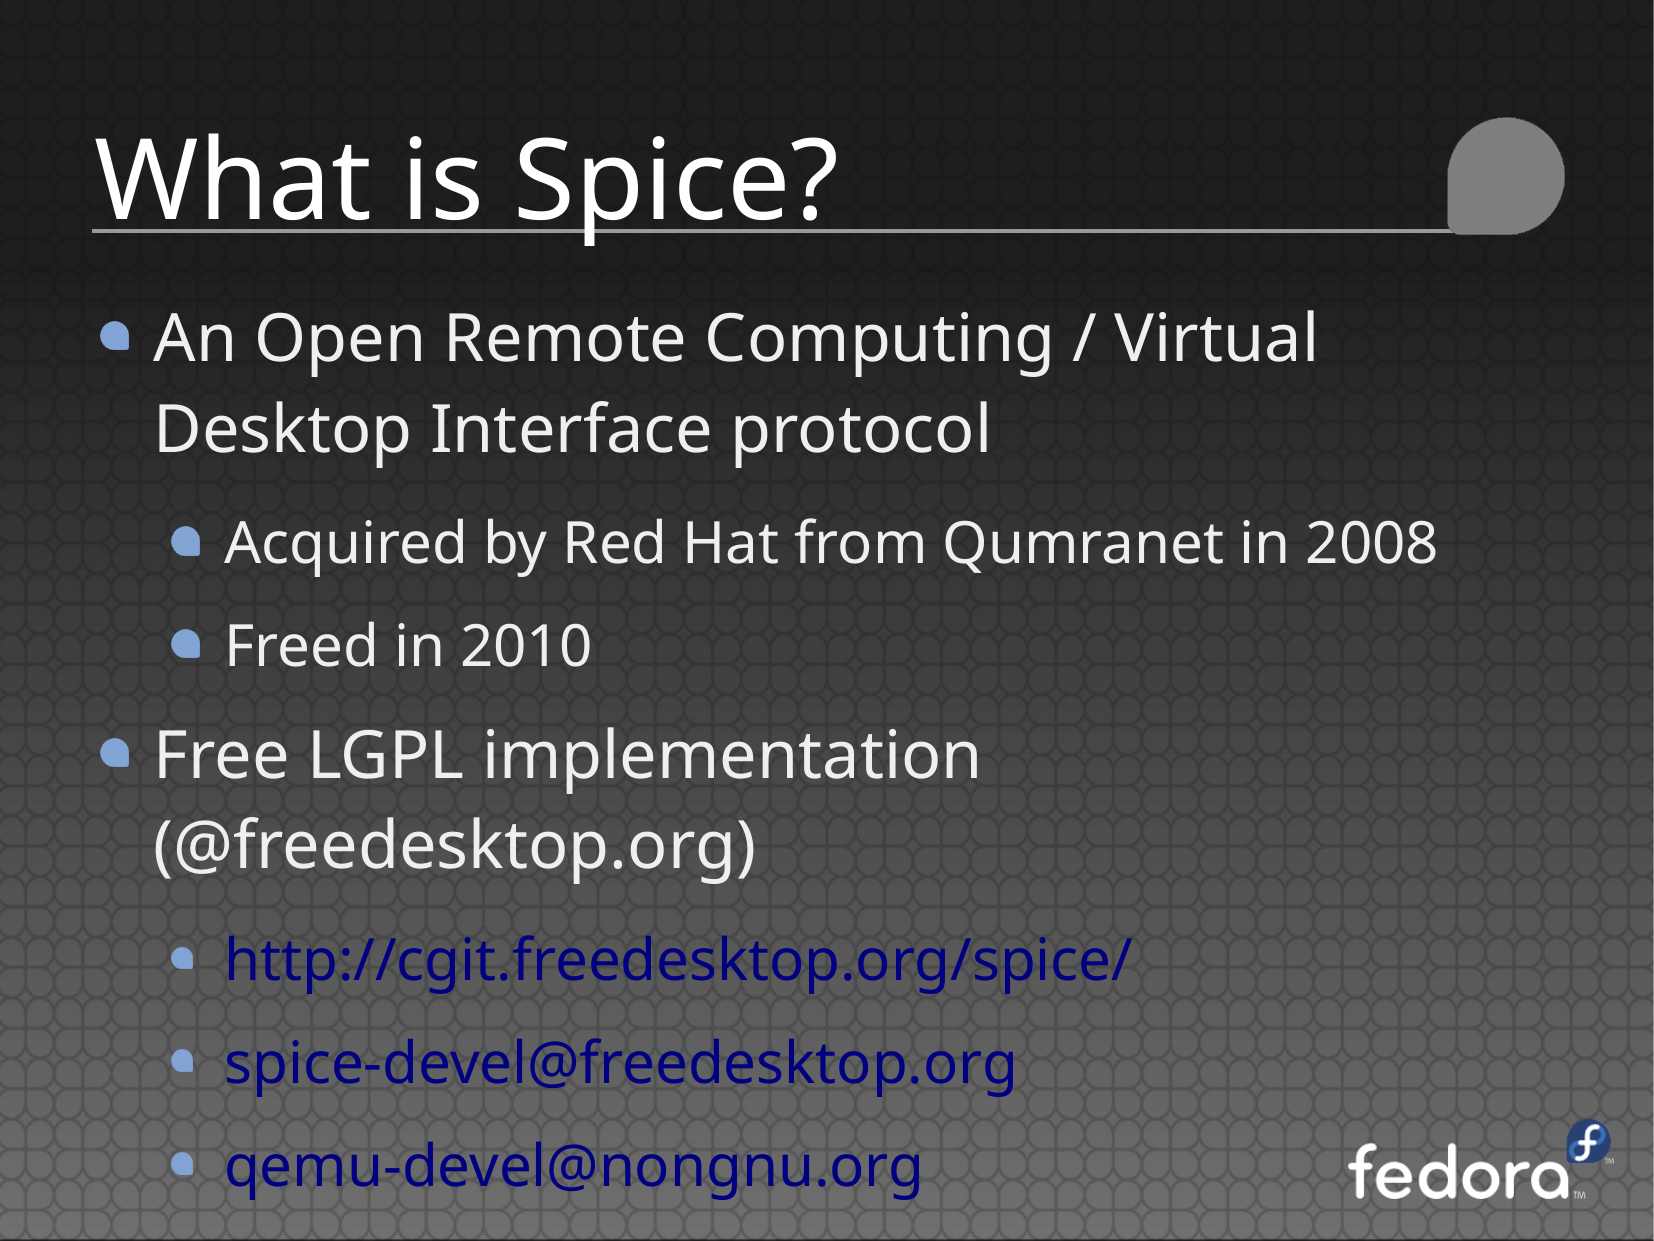

What is Spice?
# An Open Remote Computing / Virtual Desktop Interface protocol
Acquired by Red Hat from Qumranet in 2008
Freed in 2010
Free LGPL implementation (@freedesktop.org)
http://cgit.freedesktop.org/spice/
spice-devel@freedesktop.org
qemu-devel@nongnu.org